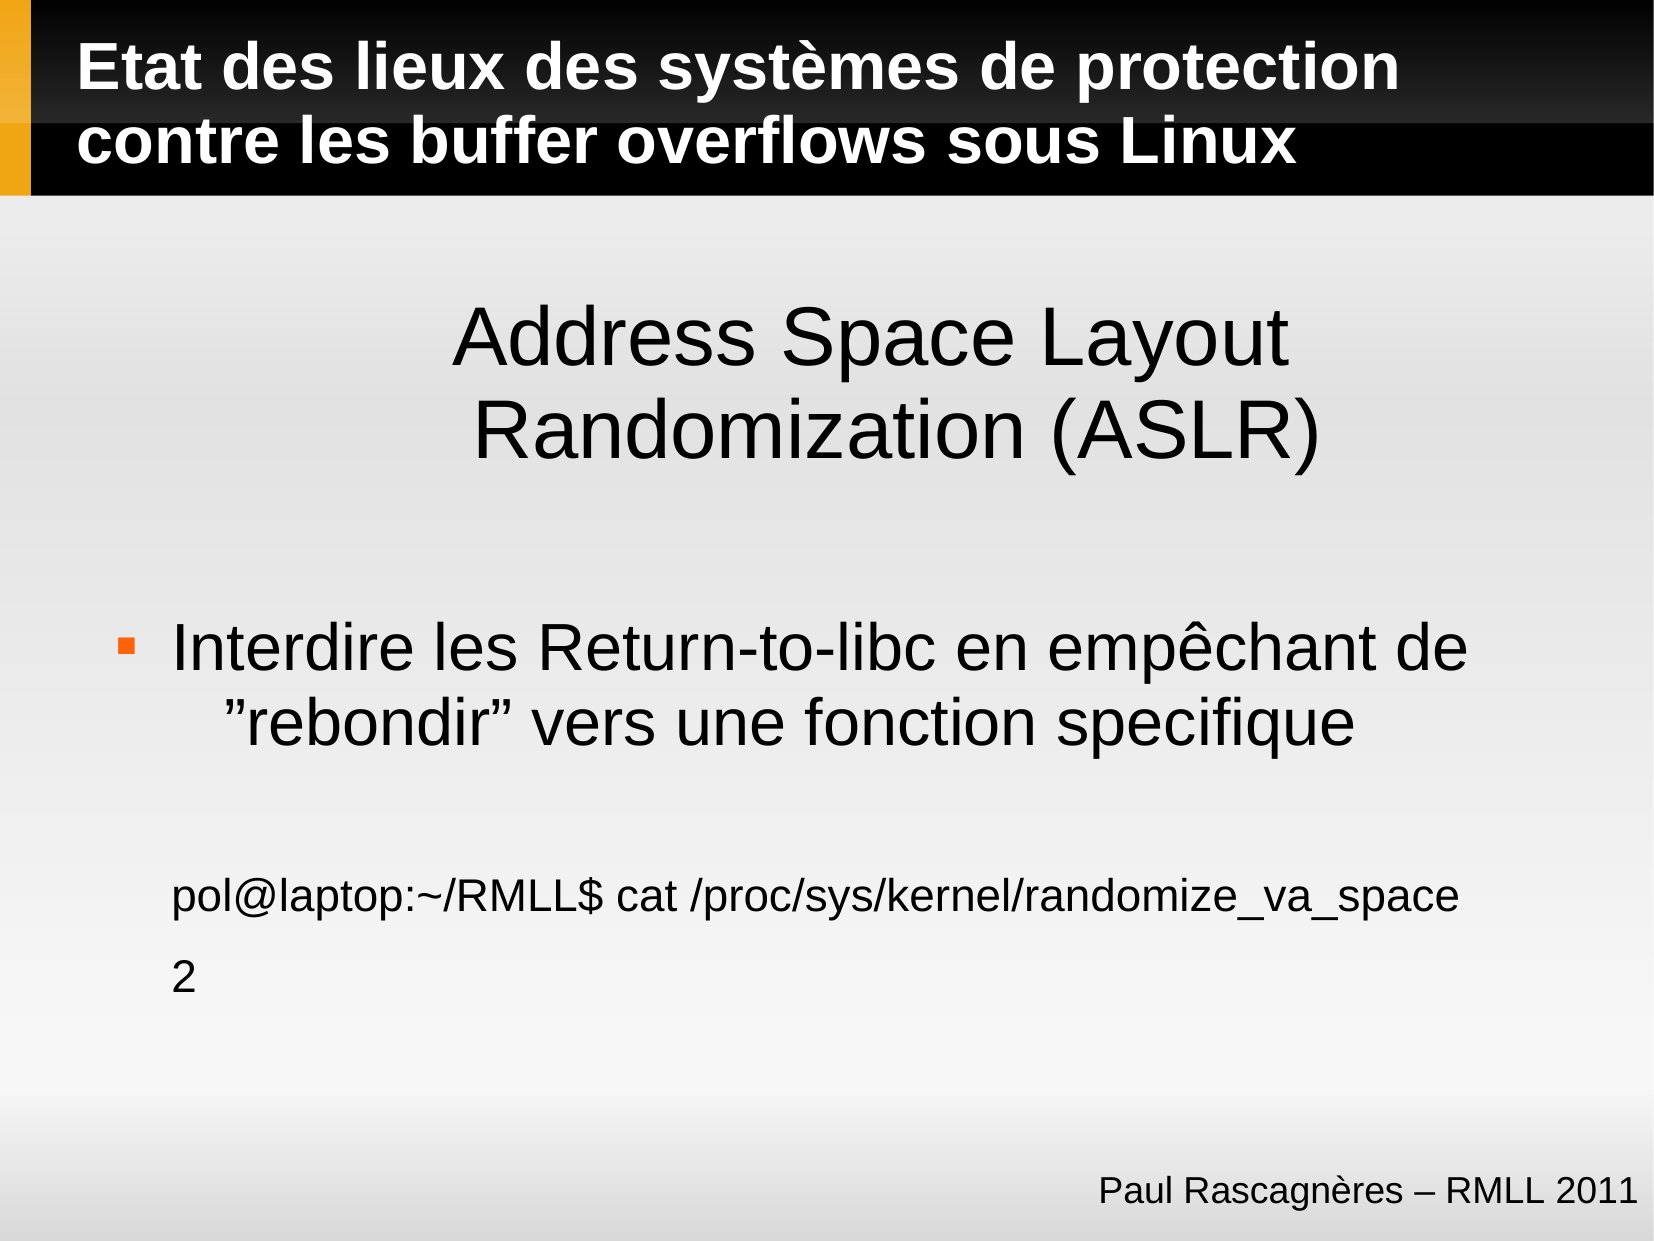

# Etat des lieux des systèmes de protection contre les buffer overflows sous Linux
Address Space Layout Randomization (ASLR)
Interdire les Return-to-libc en empêchant de ”rebondir” vers une fonction specifique
pol@laptop:~/RMLL$ cat /proc/sys/kernel/randomize_va_space
2
Paul Rascagnères – RMLL 2011